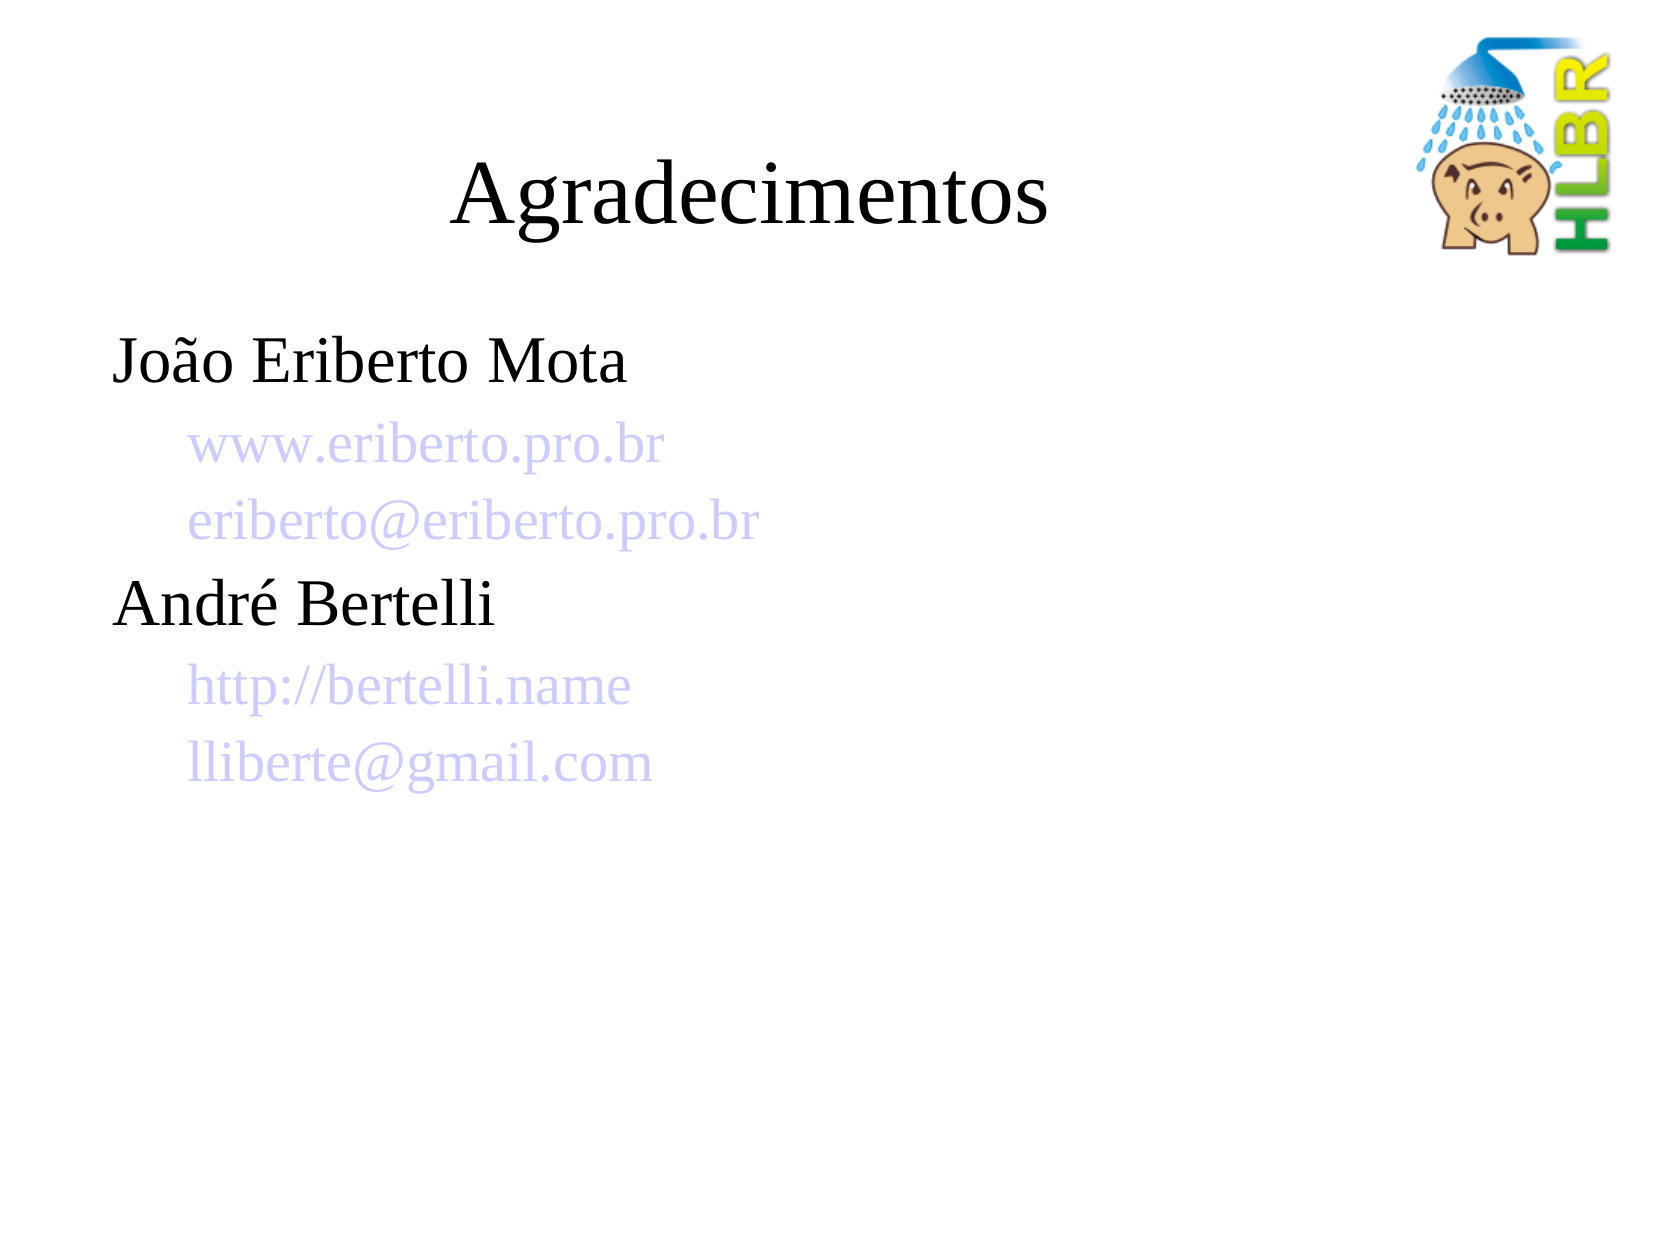

# Agradecimentos
João Eriberto Mota
www.eriberto.pro.br
eriberto@eriberto.pro.br
André Bertelli
http://bertelli.name
lliberte@gmail.com